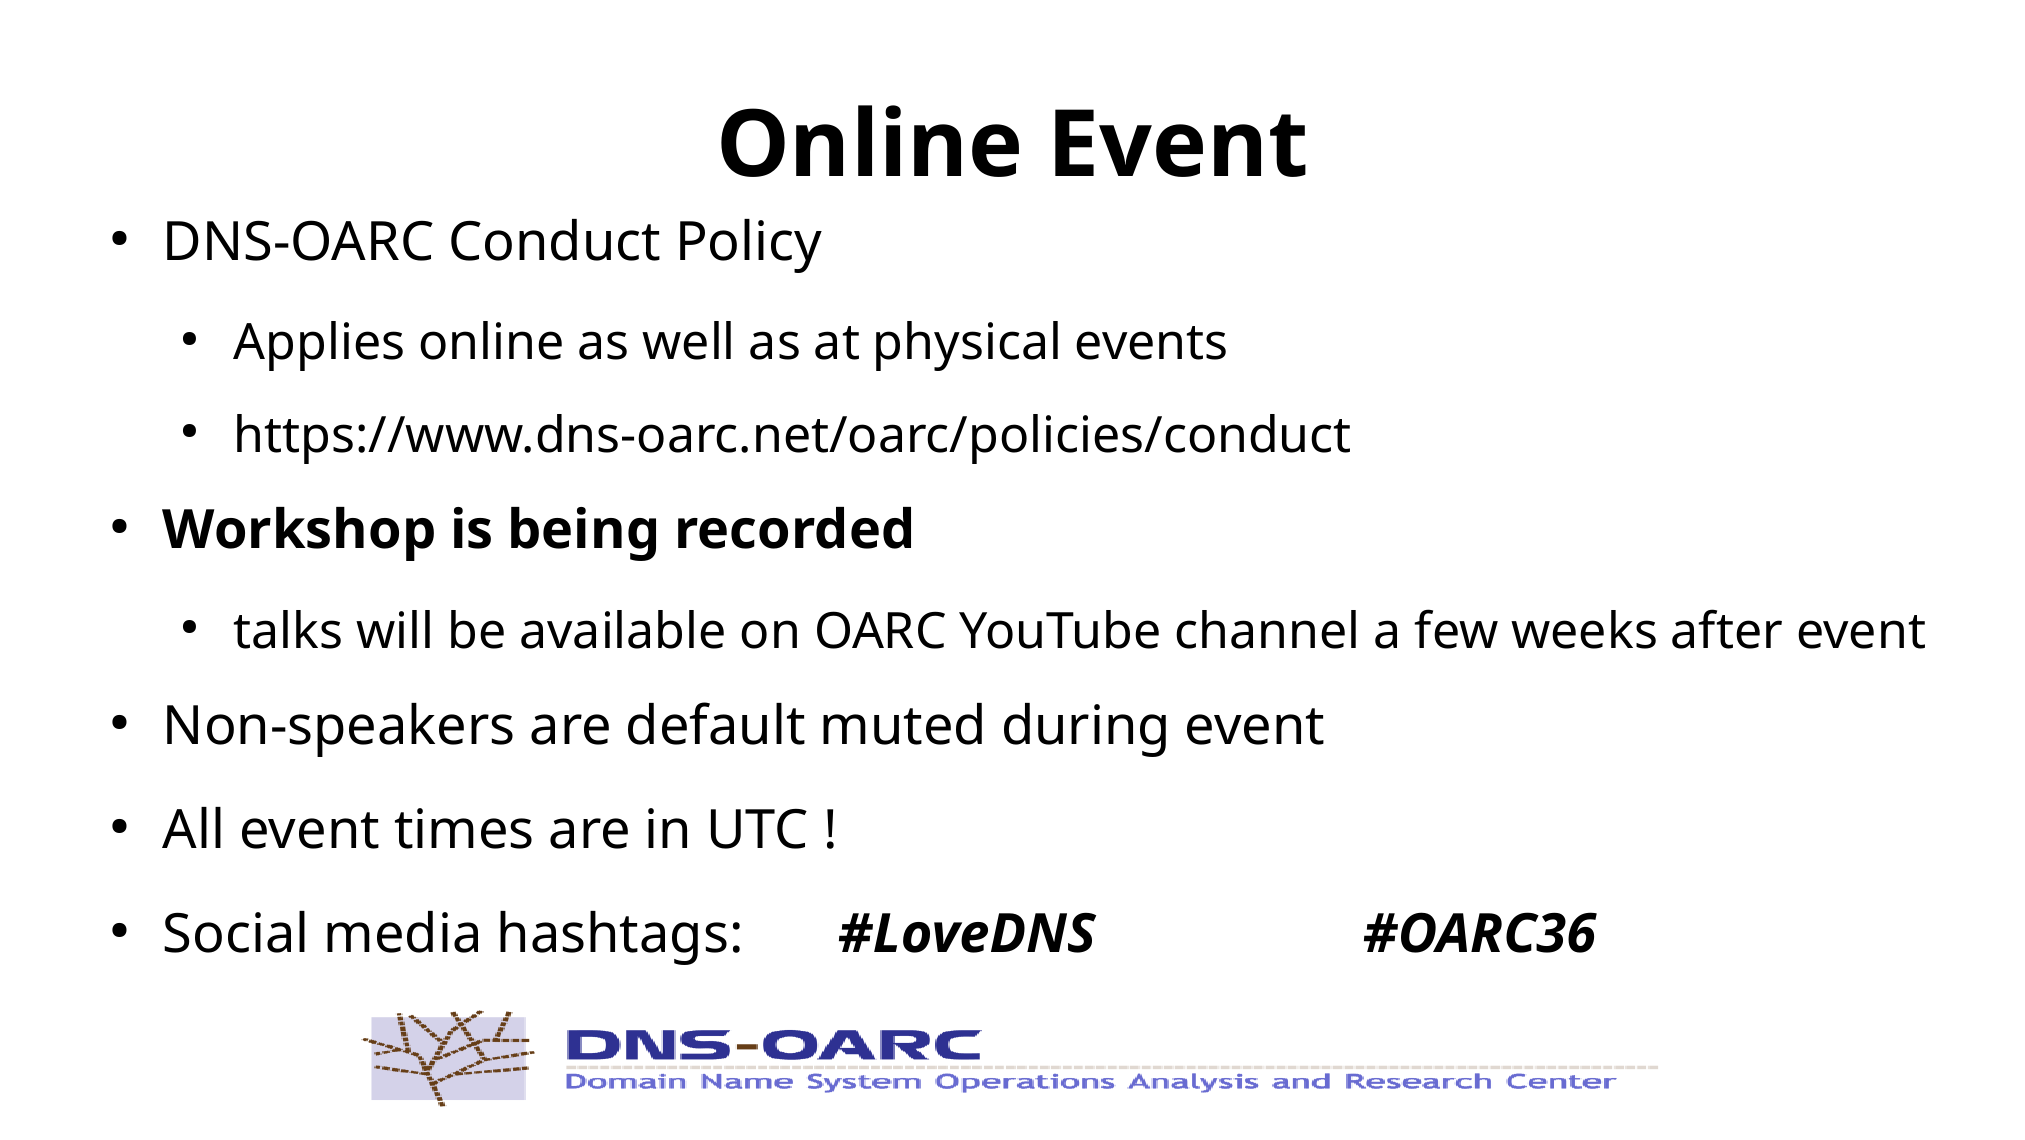

# Online Event
DNS-OARC Conduct Policy
Applies online as well as at physical events
https://www.dns-oarc.net/oarc/policies/conduct
Workshop is being recorded
talks will be available on OARC YouTube channel a few weeks after event
Non-speakers are default muted during event
All event times are in UTC !
Social media hashtags:		#LoveDNS 				#OARC36